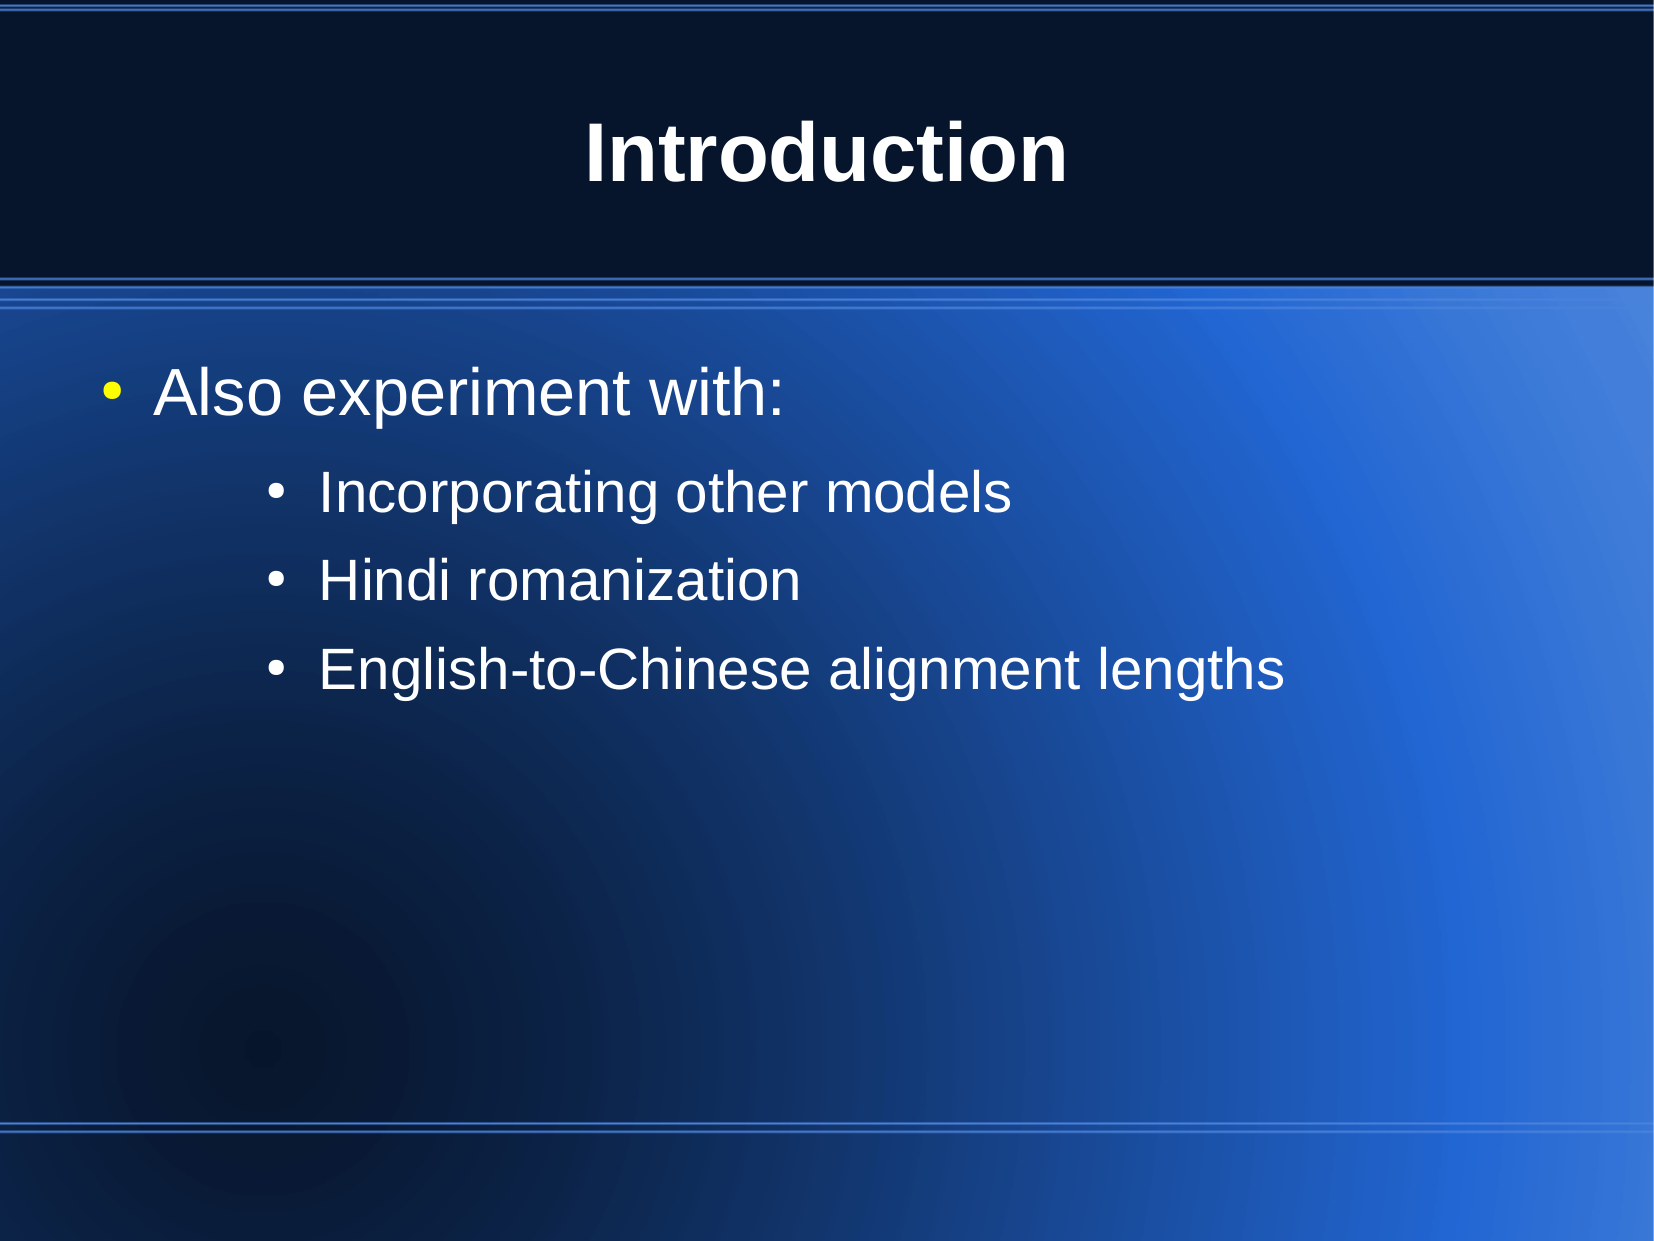

# Introduction
Also experiment with:
Incorporating other models
Hindi romanization
English-to-Chinese alignment lengths